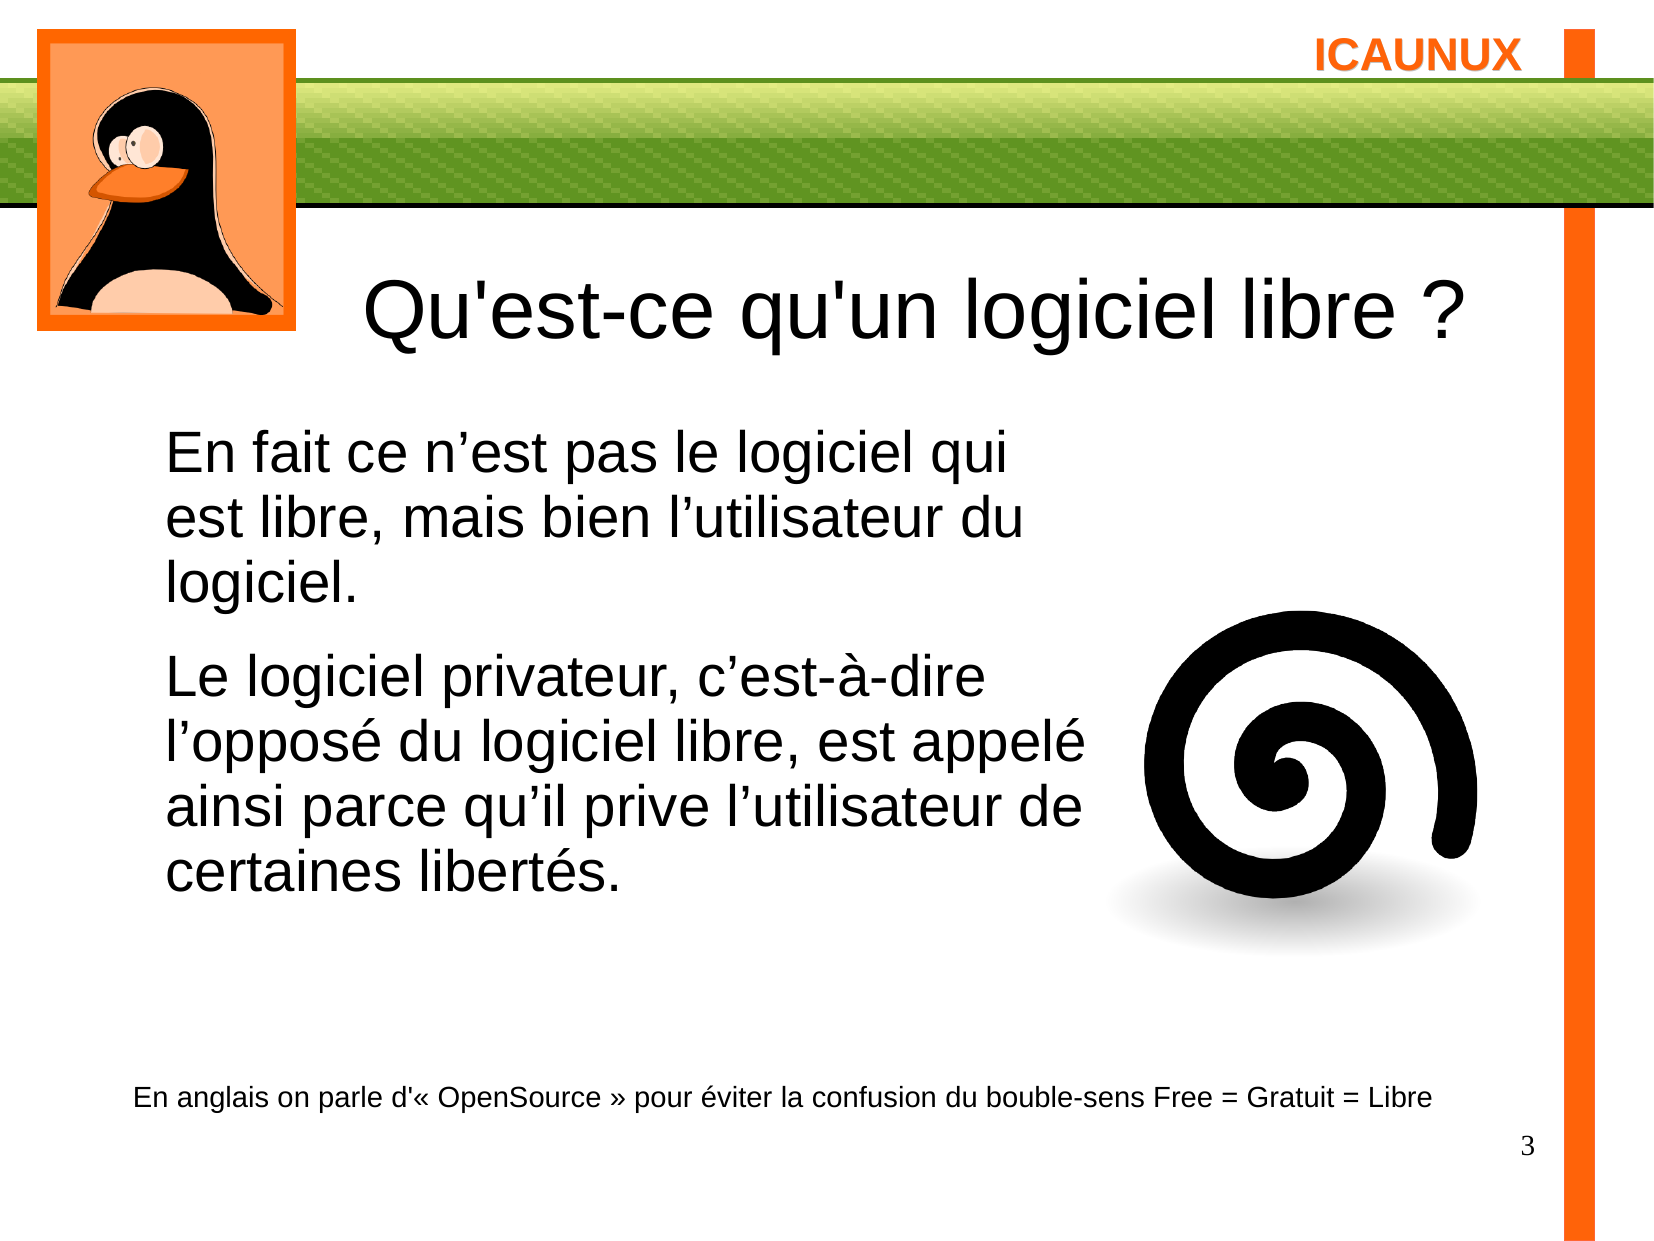

# Qu'est-ce qu'un logiciel libre ?
En fait ce n’est pas le logiciel qui est libre, mais bien l’utilisateur du logiciel.
Le logiciel privateur, c’est-à-dire l’opposé du logiciel libre, est appelé ainsi parce qu’il prive l’utilisateur de certaines libertés.
En anglais on parle d'« OpenSource » pour éviter la confusion du bouble-sens Free = Gratuit = Libre
3